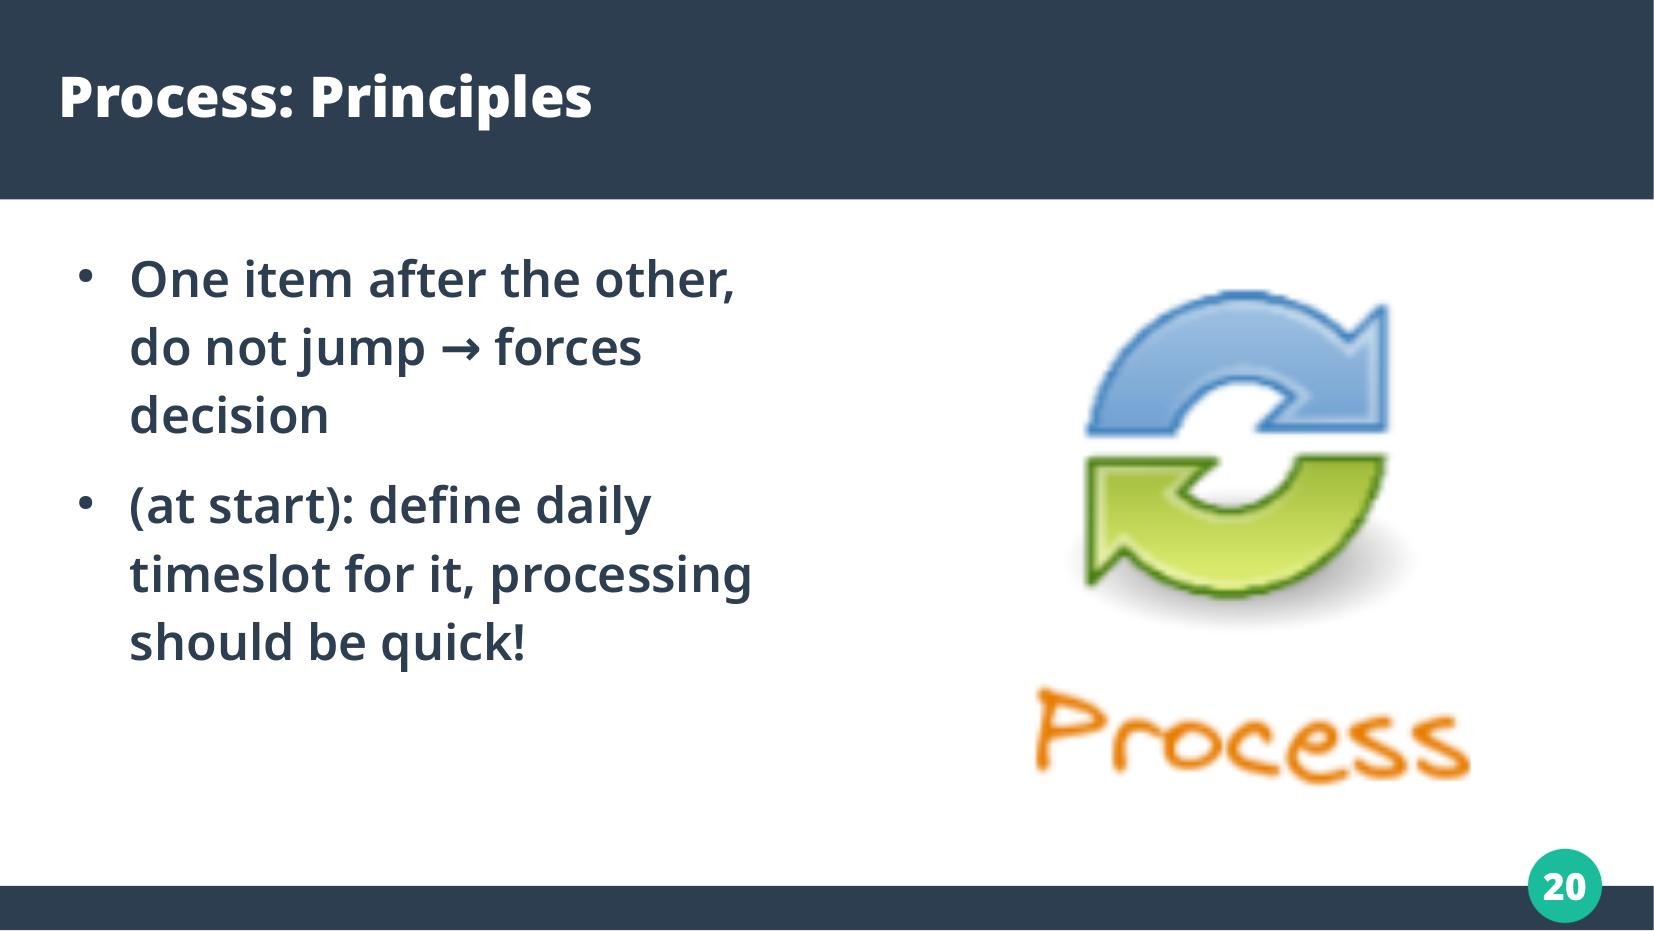

# Process: Principles
One item after the other, do not jump → forces decision
(at start): define daily timeslot for it, processing should be quick!